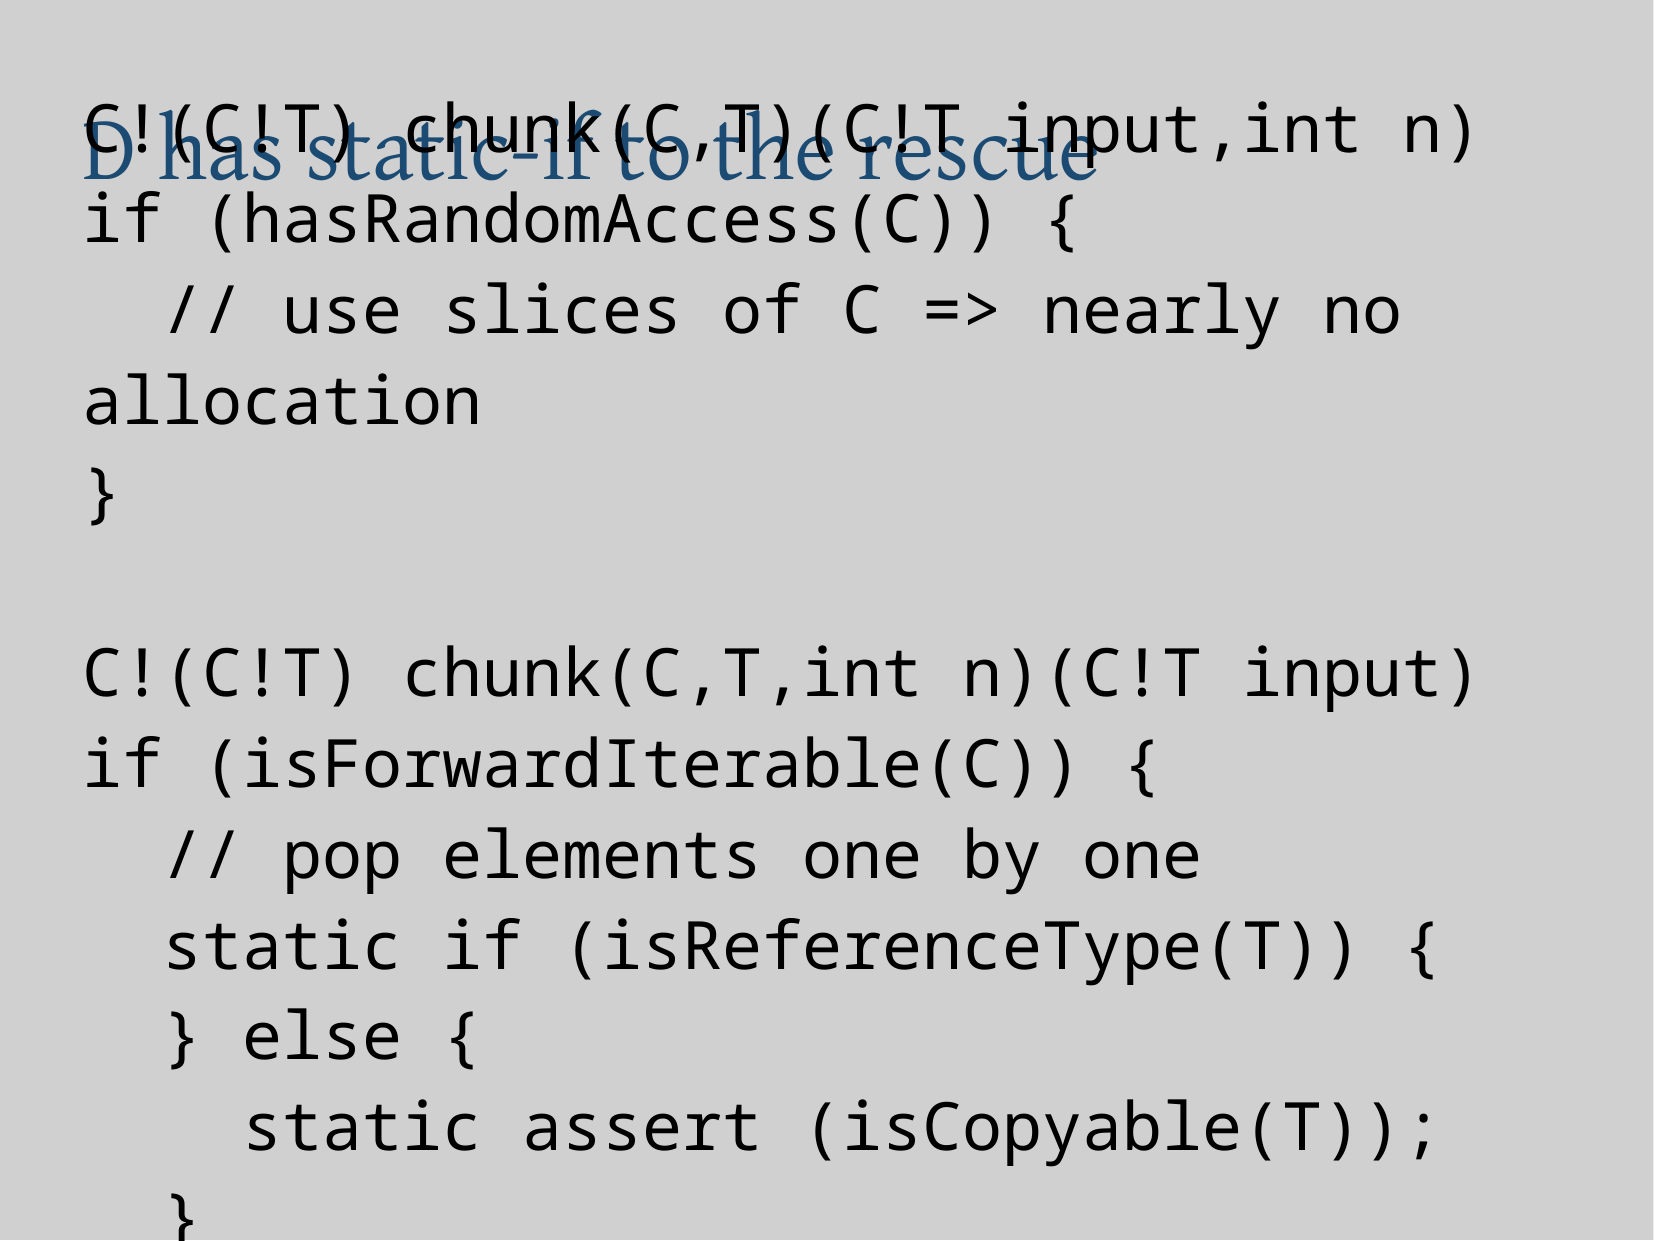

# D has static-if to the rescue
C!(C!T) chunk(C,T)(C!T input,int n)
if (hasRandomAccess(C)) {
 // use slices of C => nearly no allocation
}
C!(C!T) chunk(C,T,int n)(C!T input)
if (isForwardIterable(C)) {
 // pop elements one by one
 static if (isReferenceType(T)) {
 } else {
 static assert (isCopyable(T));
 }
}